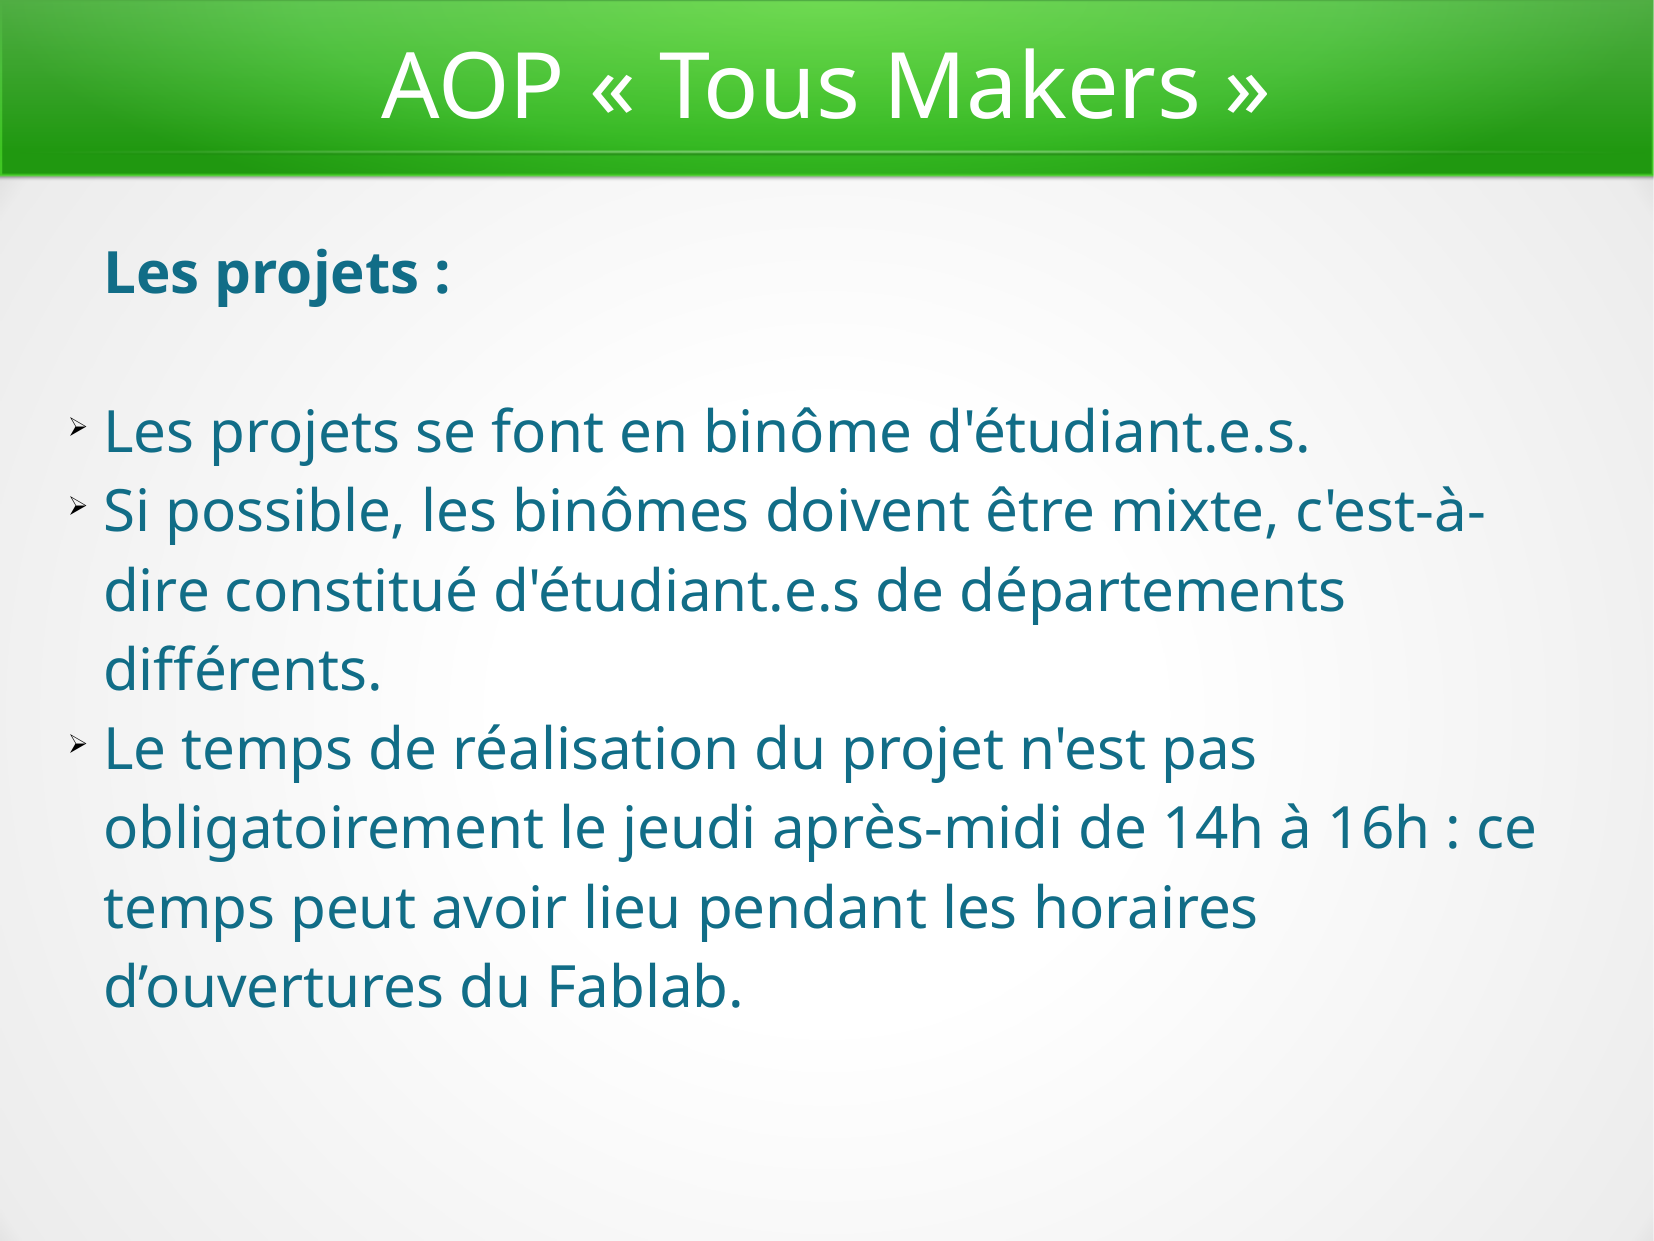

# AOP « Tous Makers »
Les projets :
Les projets se font en binôme d'étudiant.e.s.
Si possible, les binômes doivent être mixte, c'est-à-dire constitué d'étudiant.e.s de départements différents.
Le temps de réalisation du projet n'est pas obligatoirement le jeudi après-midi de 14h à 16h : ce temps peut avoir lieu pendant les horaires d’ouvertures du Fablab.